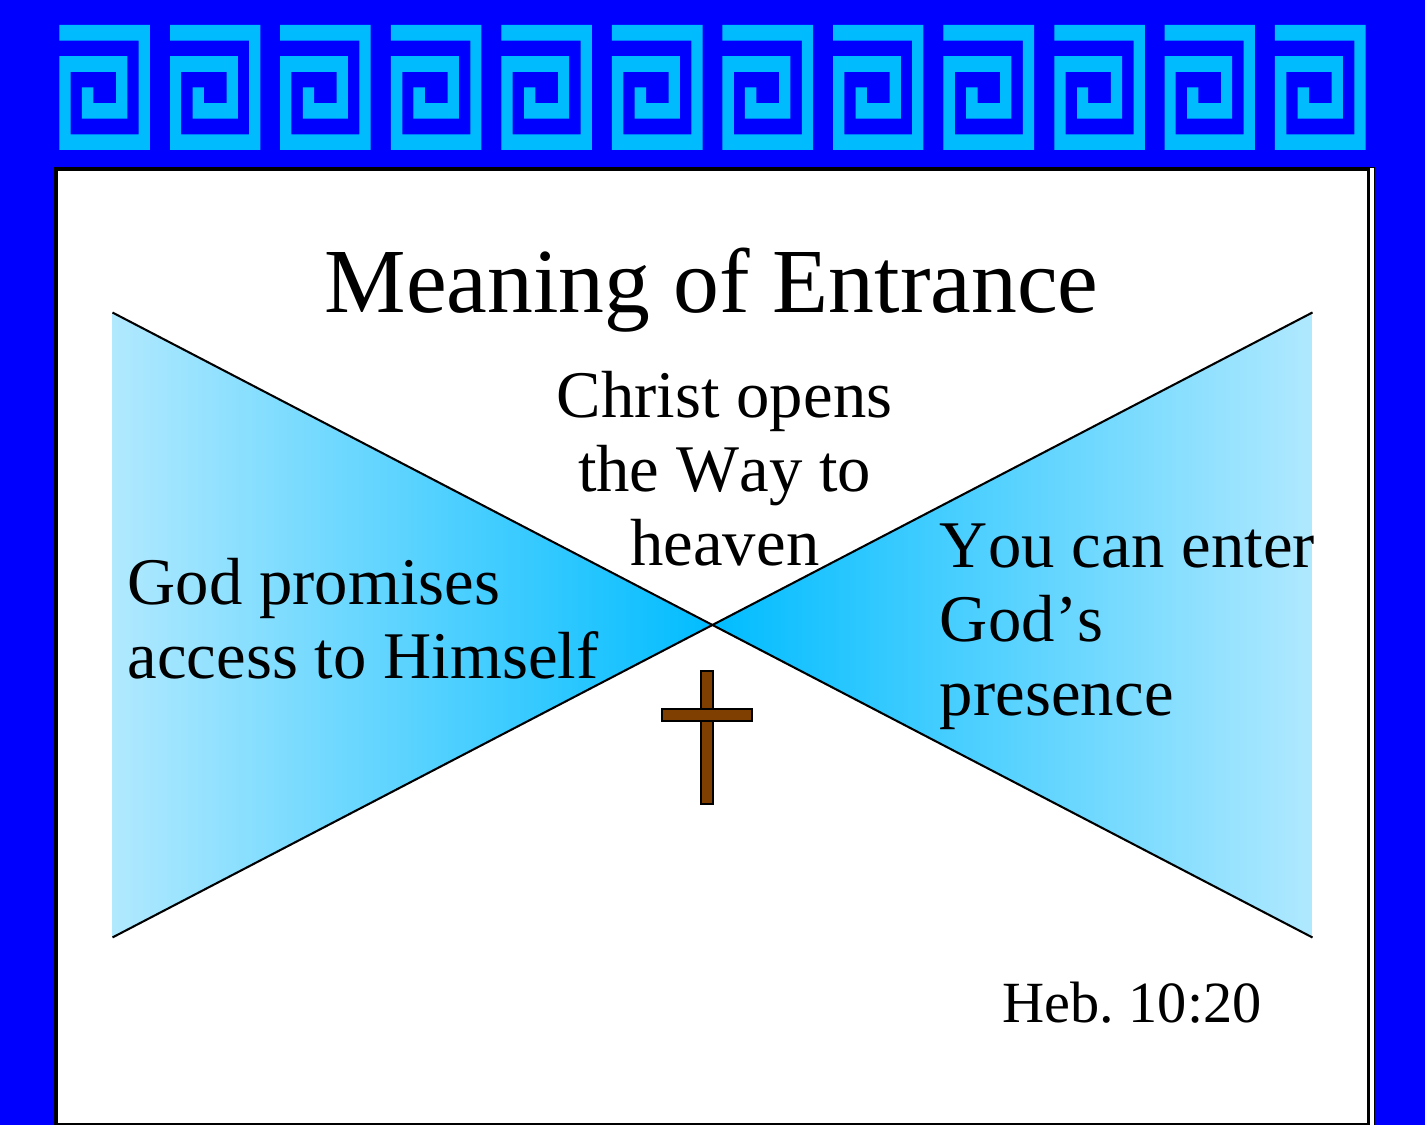

# Meaning of Entrance
Christ opens the Way to heaven
You can enter God’s presence
Heb. 10:20
God promises access to Himself